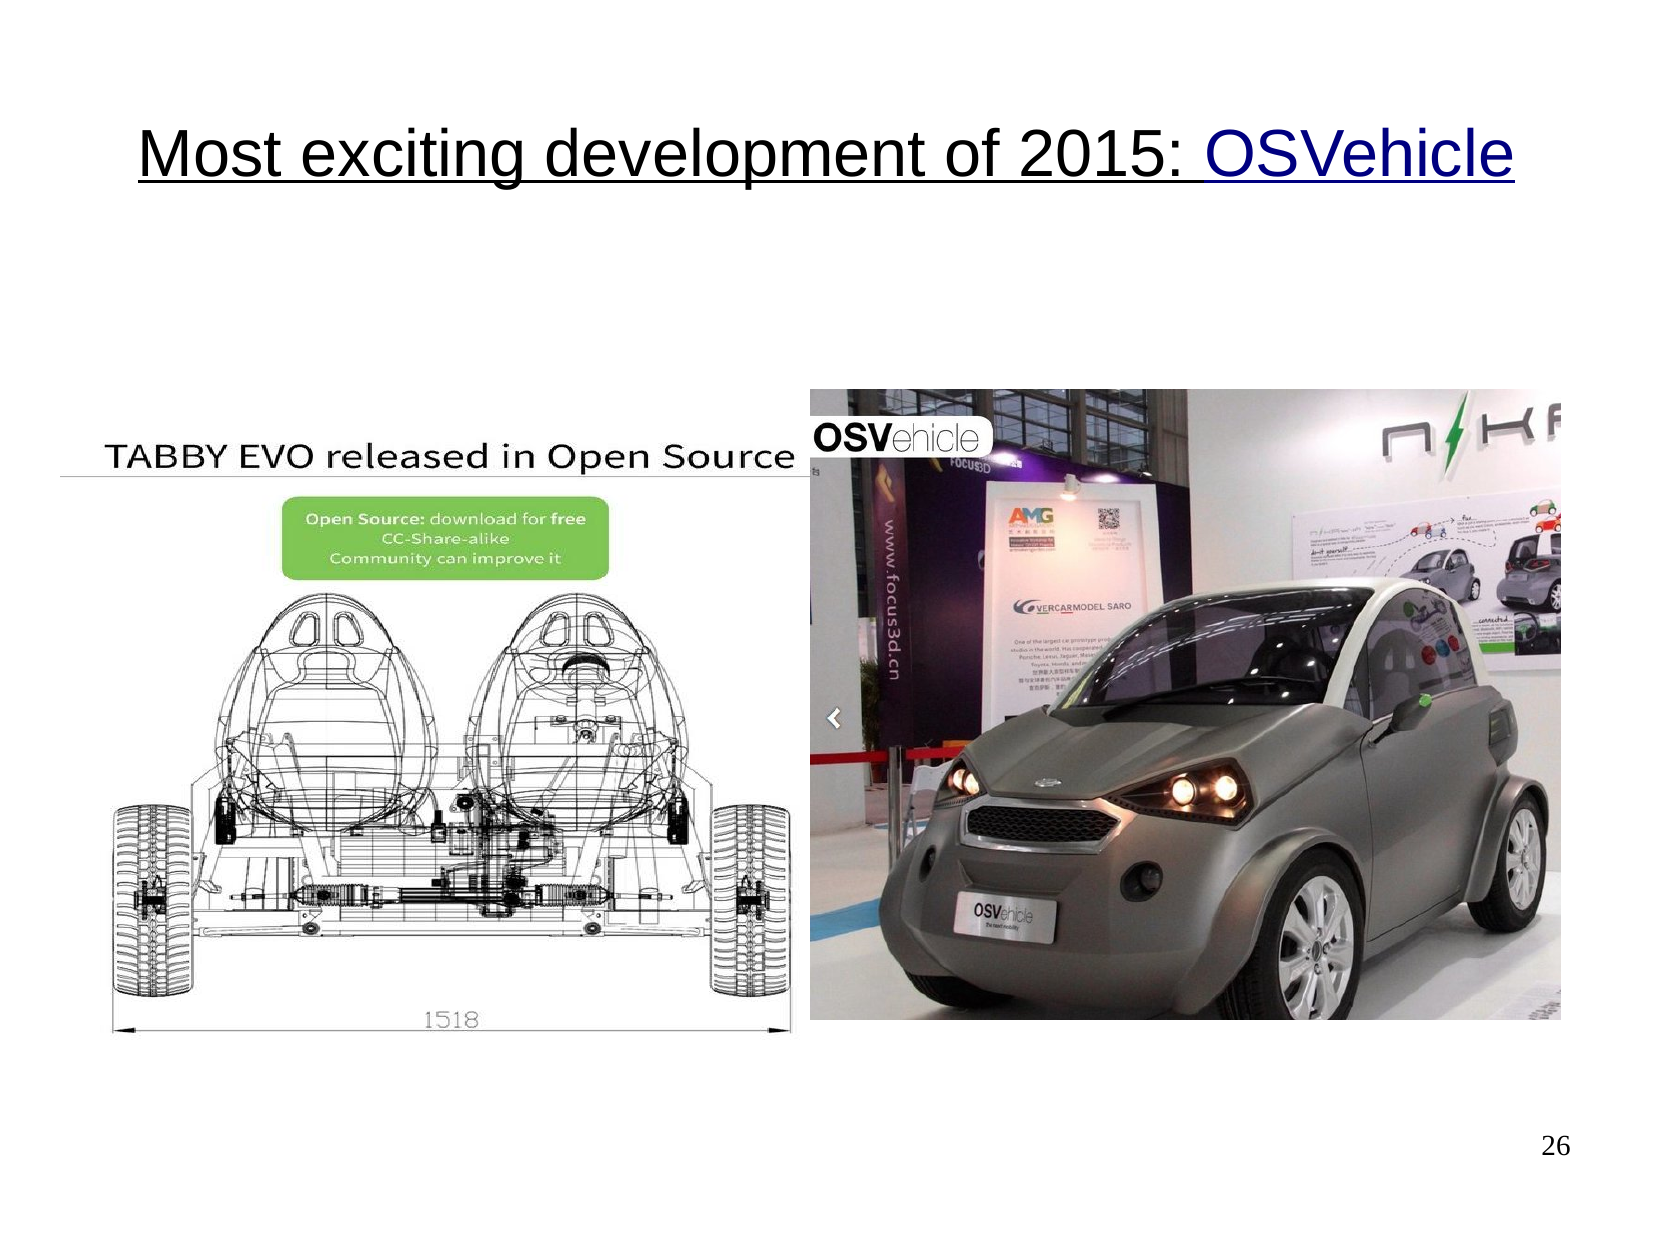

# Most exciting development of 2015: OSVehicle
26